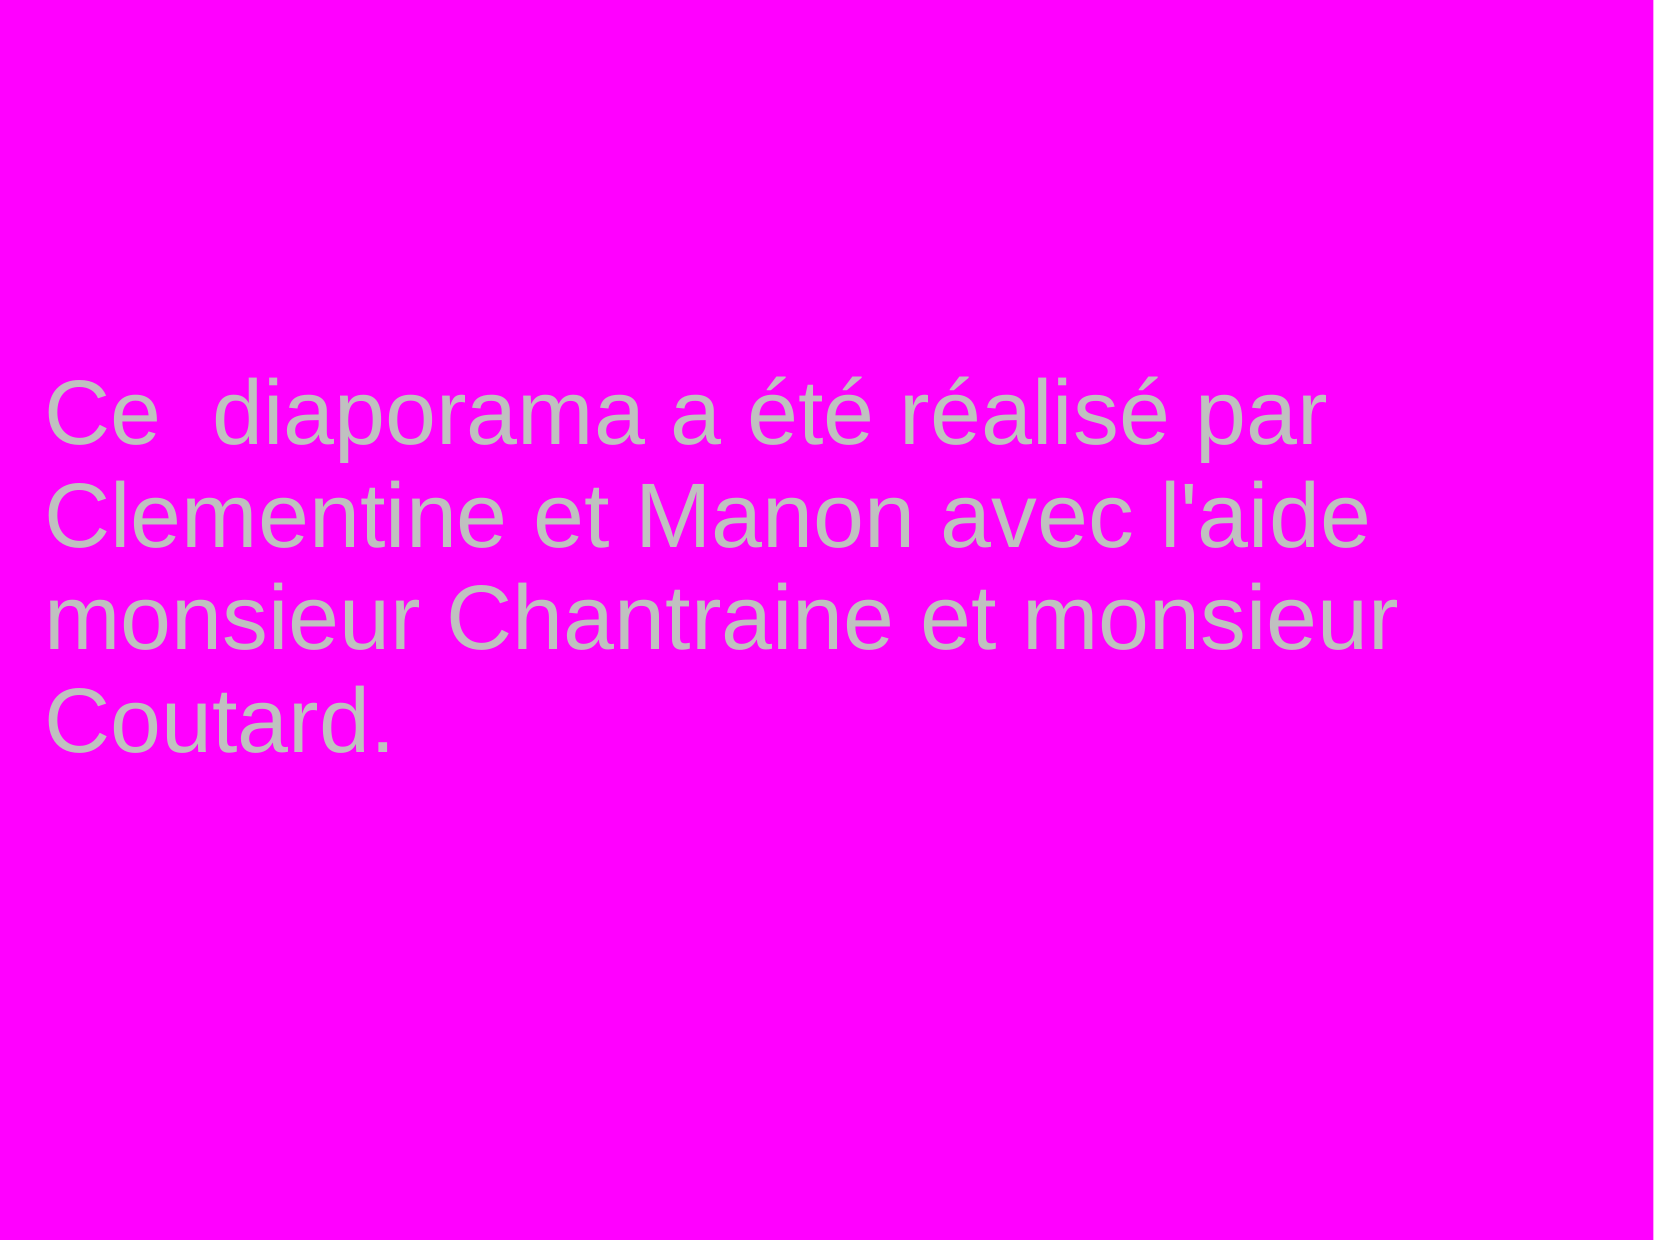

Ce diaporama a été réalisé par Clementine et Manon avec l'aide monsieur Chantraine et monsieur Coutard.